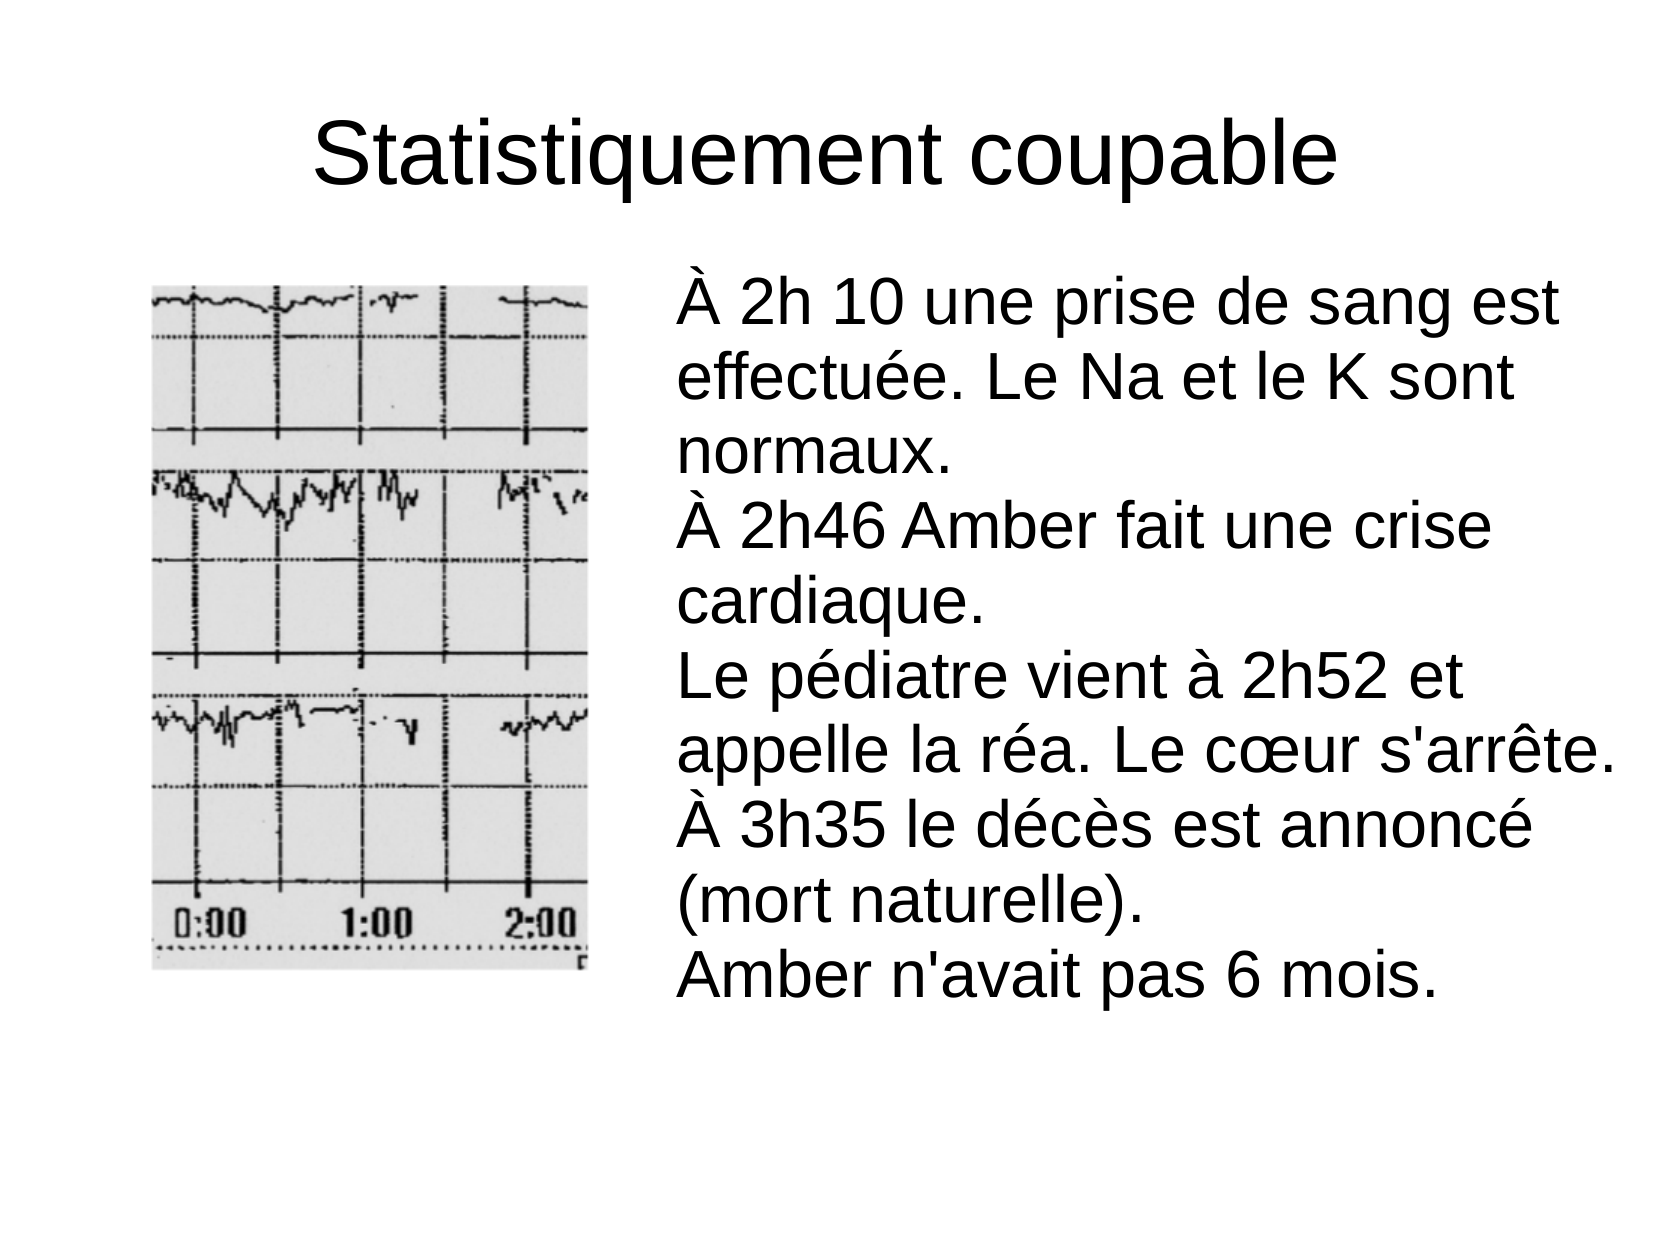

# Statistiquement coupable
À 2h 10 une prise de sang est
effectuée. Le Na et le K sont
normaux.
À 2h46 Amber fait une crise
cardiaque.
Le pédiatre vient à 2h52 et
appelle la réa. Le cœur s'arrête.
À 3h35 le décès est annoncé
(mort naturelle).
Amber n'avait pas 6 mois.